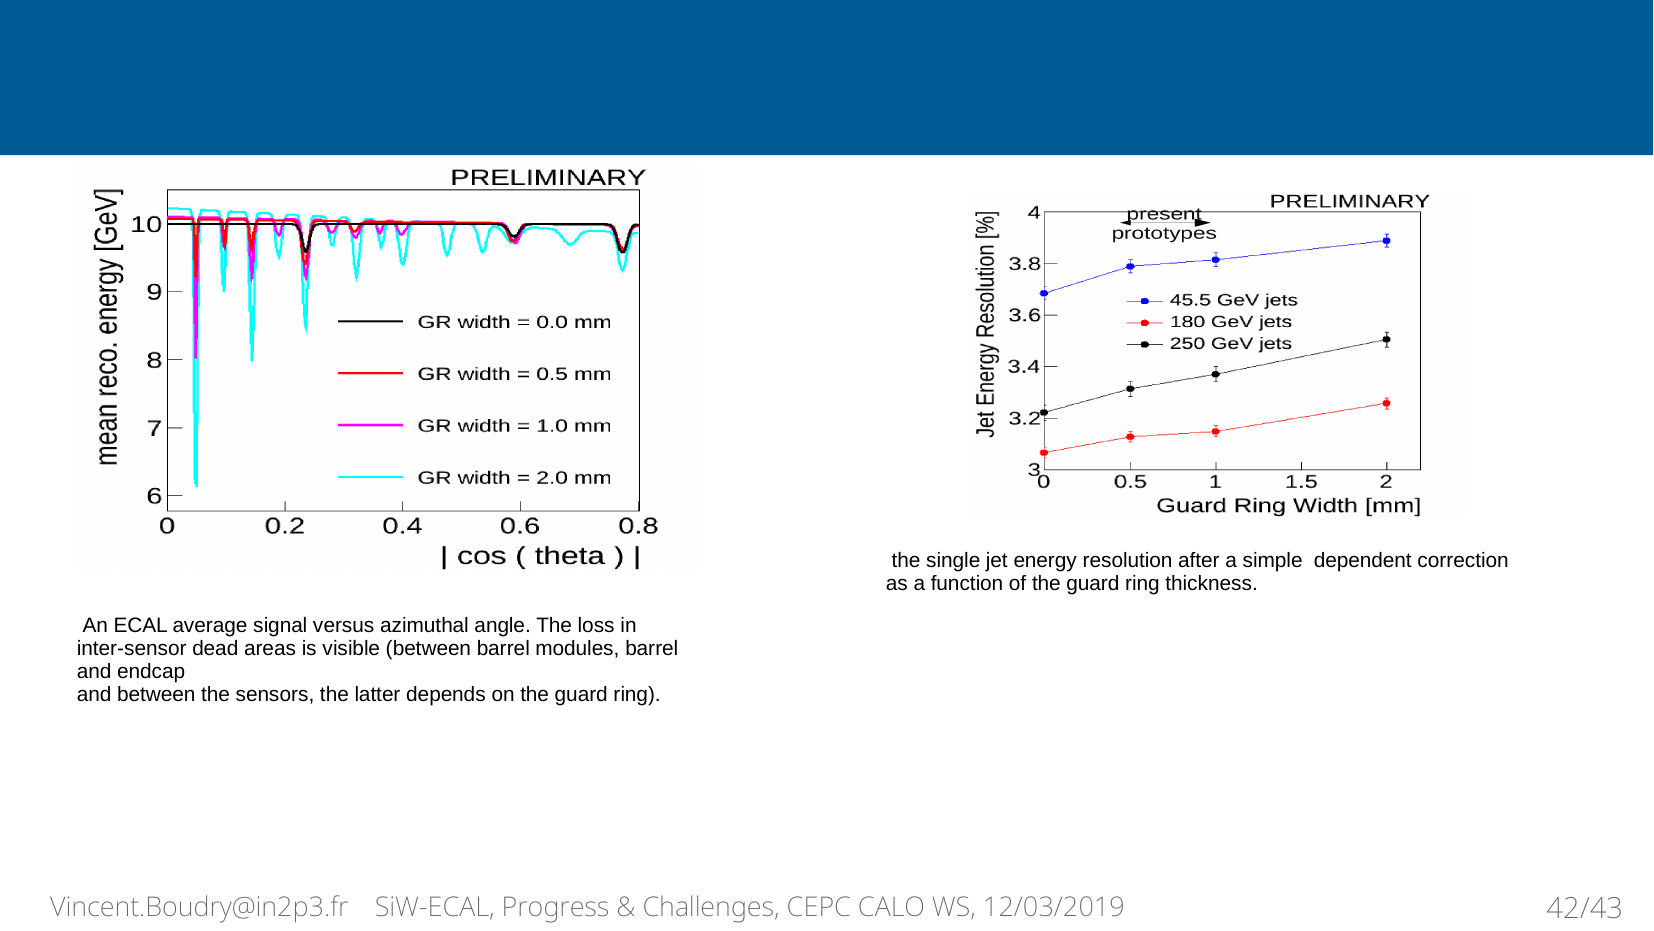

#
 the single jet energy resolution after a simple dependent correction as a function of the guard ring thickness.
 An ECAL average signal versus azimuthal angle. The loss in
inter-sensor dead areas is visible (between barrel modules, barrel and endcap
and between the sensors, the latter depends on the guard ring).
SiW-ECAL, Progress & Challenges, CEPC CALO WS, 12/03/2019
42